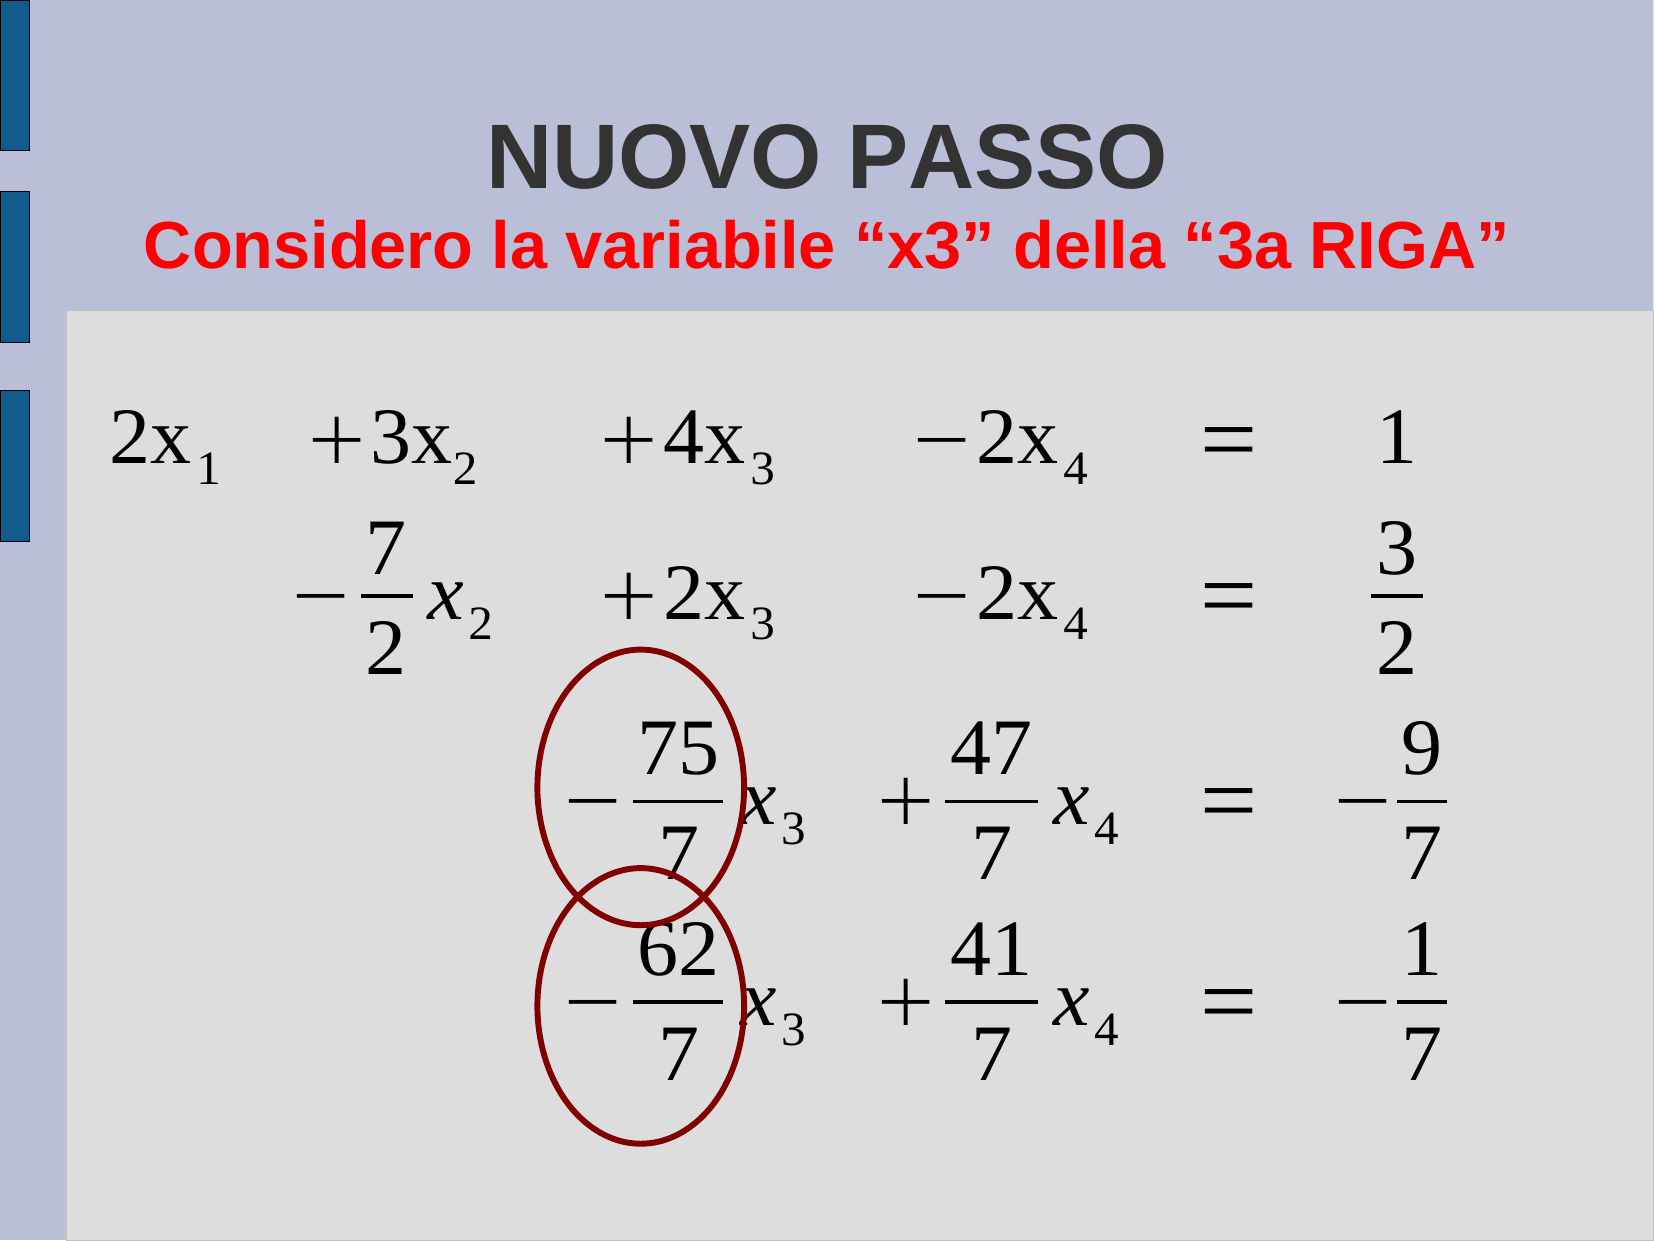

# NUOVO PASSO Considero la variabile “x3” della “3a RIGA”